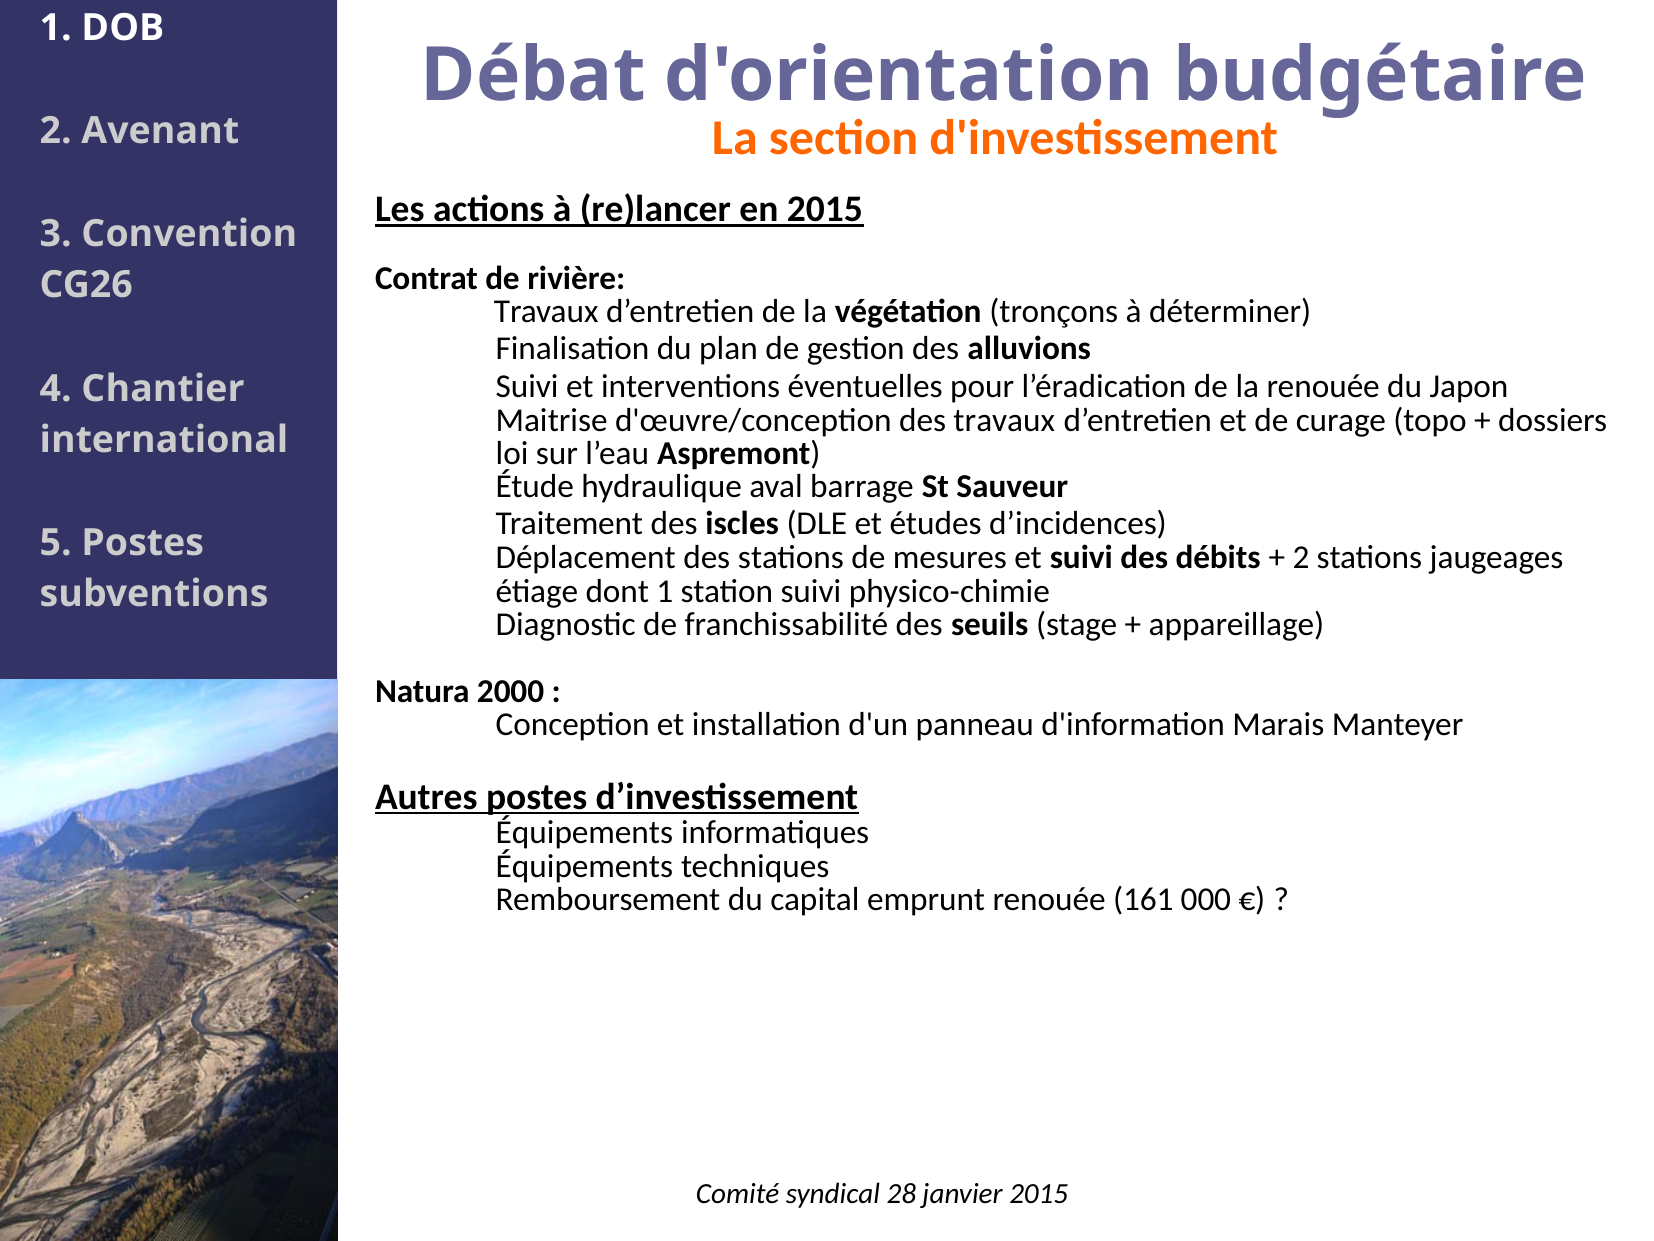

1. DOB
2. Avenant
3. Convention CG26
4. Chantier international
5. Postes subventions
6. Natura
Débat d'orientation budgétaire
La section d'investissement
Les actions à (re)lancer en 2015
Contrat de rivière:
	 Travaux d’entretien de la végétation (tronçons à déterminer)
	Finalisation du plan de gestion des alluvions
	Suivi et interventions éventuelles pour l’éradication de la renouée du Japon
	Maitrise d'œuvre/conception des travaux d’entretien et de curage (topo + dossiers 	loi sur l’eau Aspremont)
	Étude hydraulique aval barrage St Sauveur
	Traitement des iscles (DLE et études d’incidences)
	Déplacement des stations de mesures et suivi des débits + 2 stations jaugeages 		étiage dont 1 station suivi physico-chimie
	Diagnostic de franchissabilité des seuils (stage + appareillage)
Natura 2000 :
	Conception et installation d'un panneau d'information Marais Manteyer
Autres postes d’investissement
	Équipements informatiques
	Équipements techniques
	Remboursement du capital emprunt renouée (161 000 €) ?